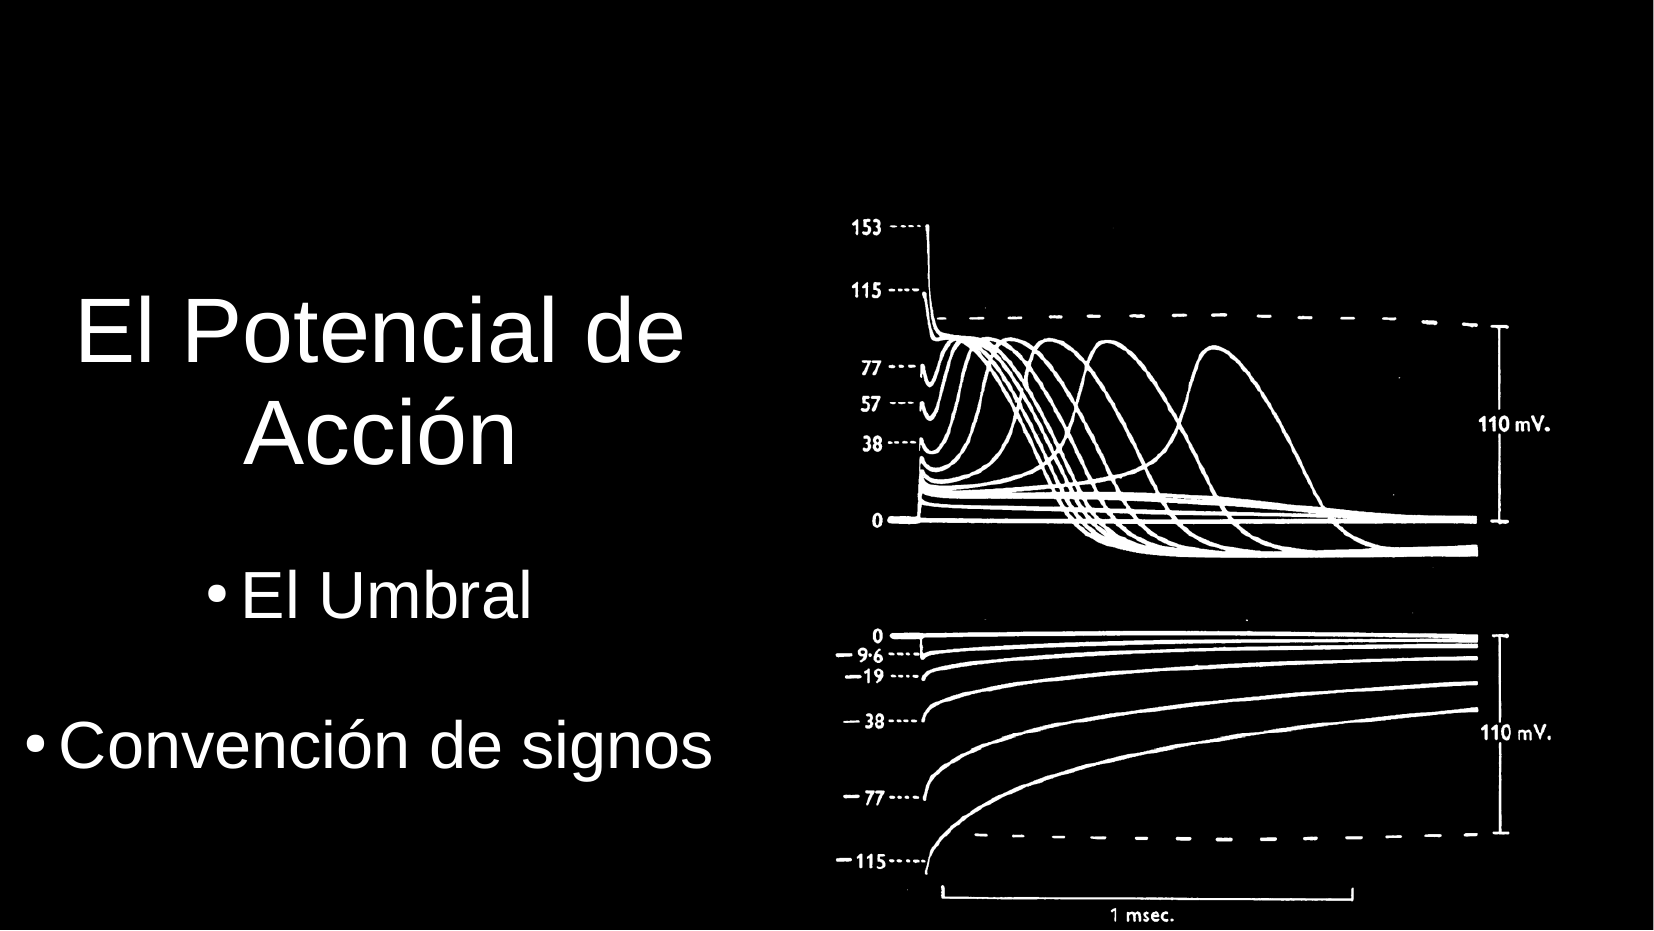

# El Potencial de Acción
El Umbral
Convención de signos